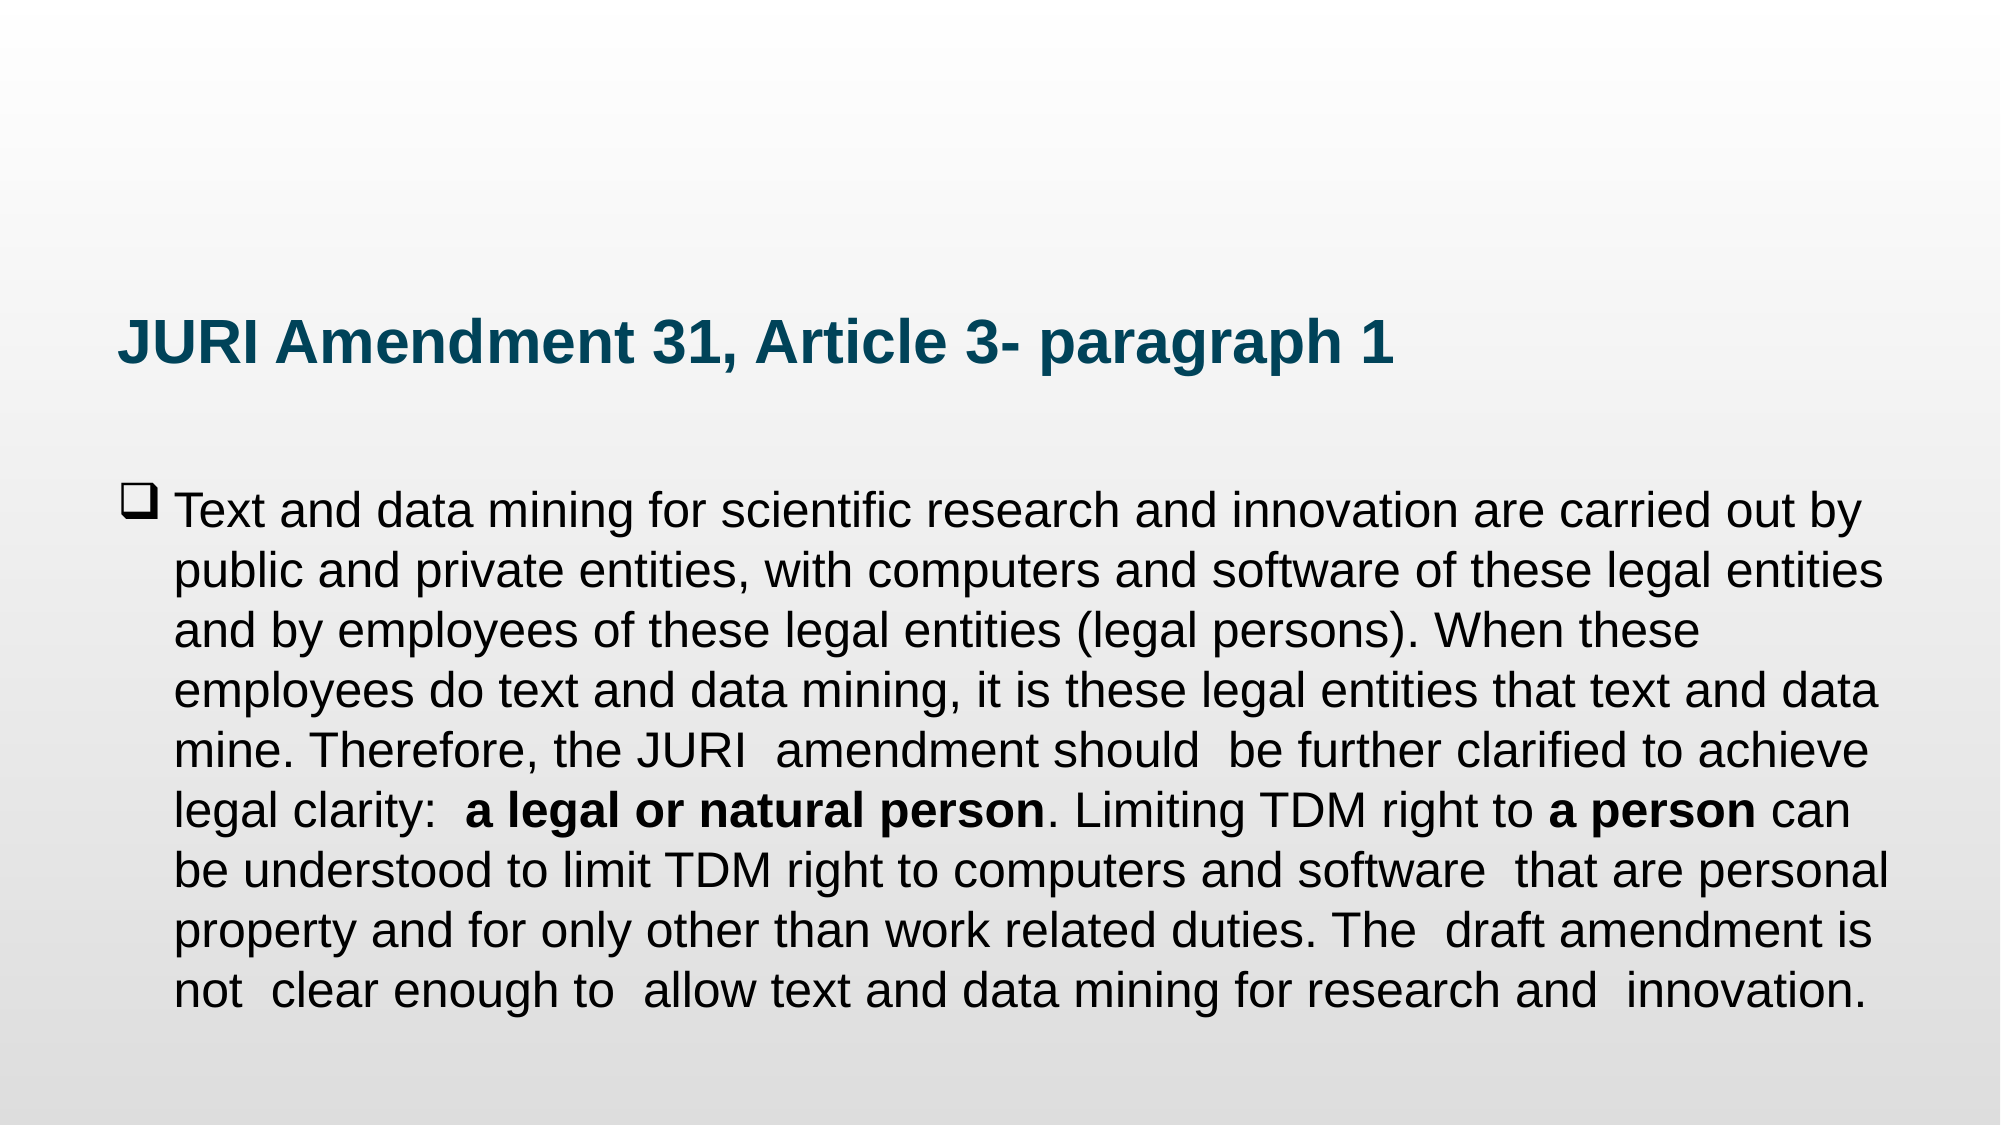

# JURI Amendment 31, Article 3- paragraph 1
Text and data mining for scientific research and innovation are carried out by public and private entities, with computers and software of these legal entities and by employees of these legal entities (legal persons). When these employees do text and data mining, it is these legal entities that text and data mine. Therefore, the JURI amendment should be further clarified to achieve legal clarity: a legal or natural person. Limiting TDM right to a person can be understood to limit TDM right to computers and software that are personal property and for only other than work related duties. The draft amendment is not clear enough to allow text and data mining for research and innovation.